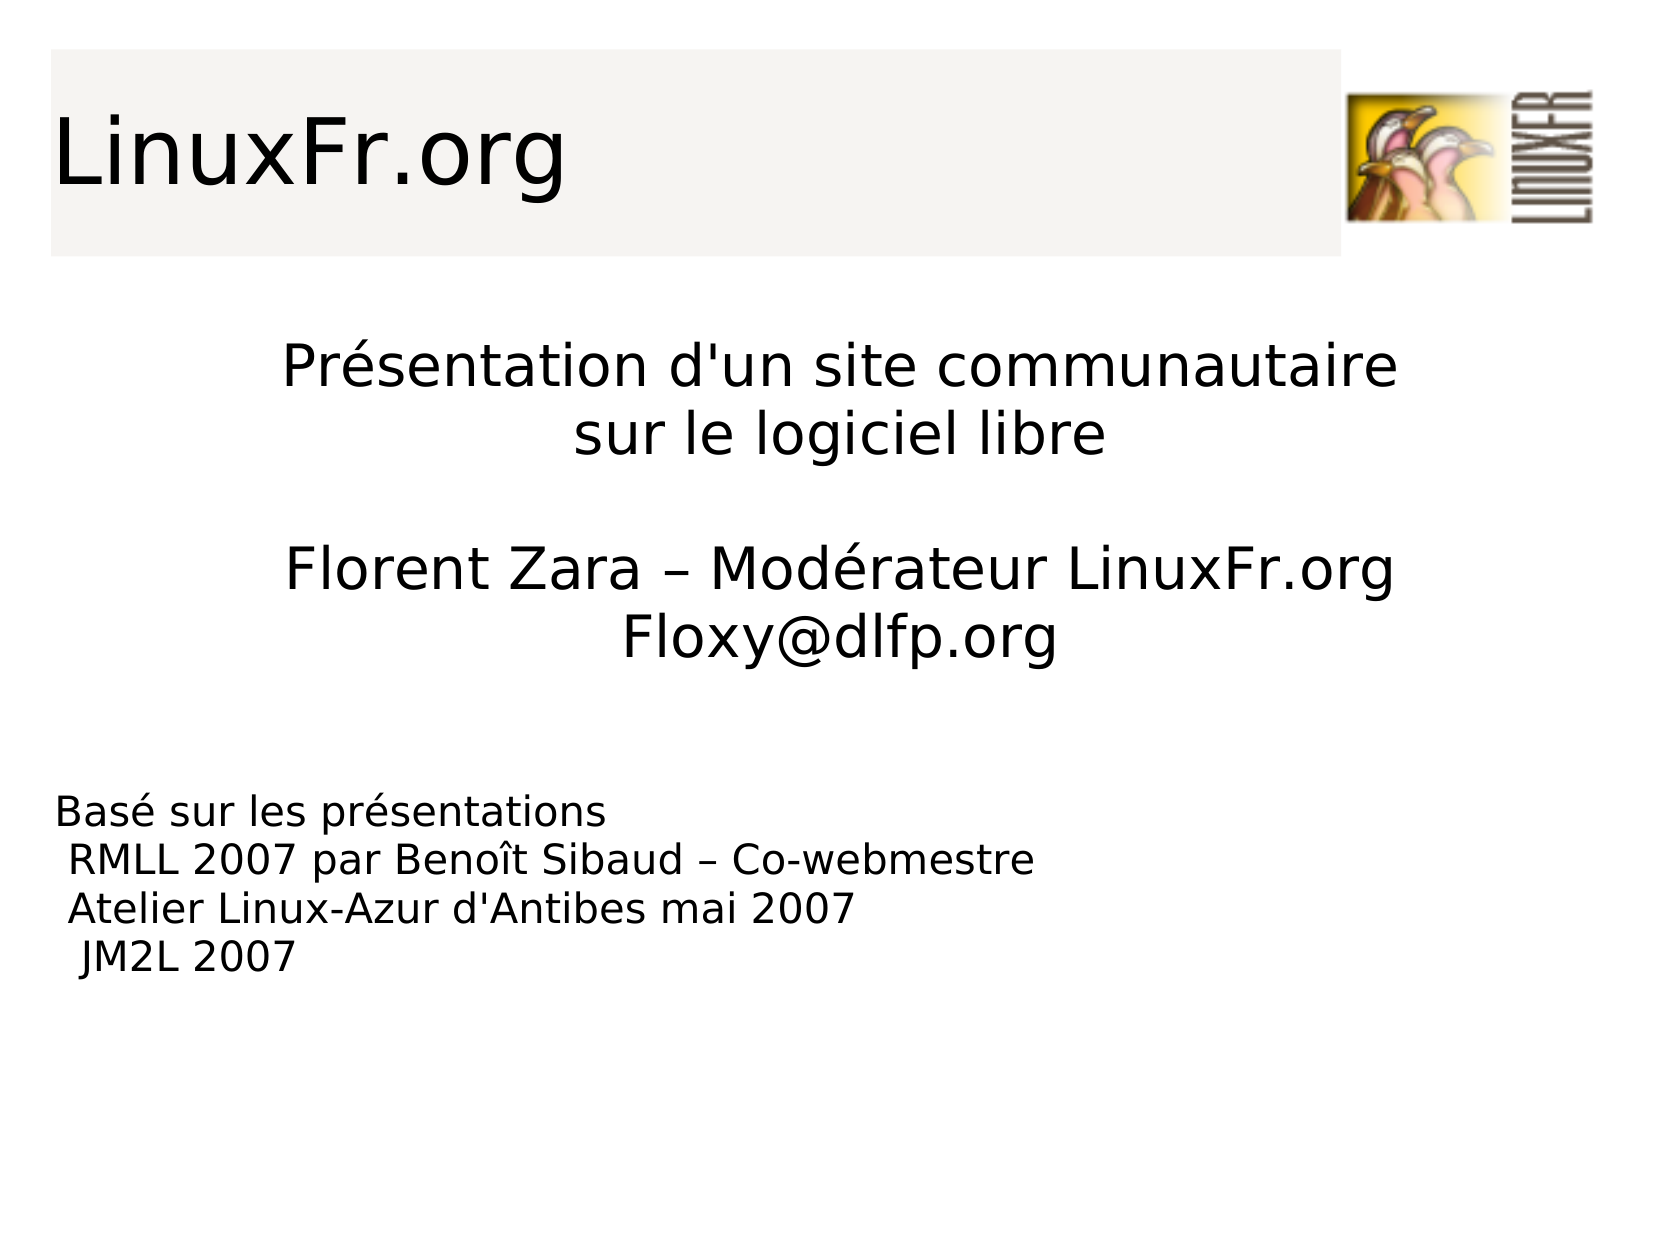

# LinuxFr.org
Présentation d'un site communautaire
sur le logiciel libre
Florent Zara – Modérateur LinuxFr.org
Floxy@dlfp.org
Basé sur les présentations
 RMLL 2007 par Benoît Sibaud – Co-webmestre
 Atelier Linux-Azur d'Antibes mai 2007
 JM2L 2007